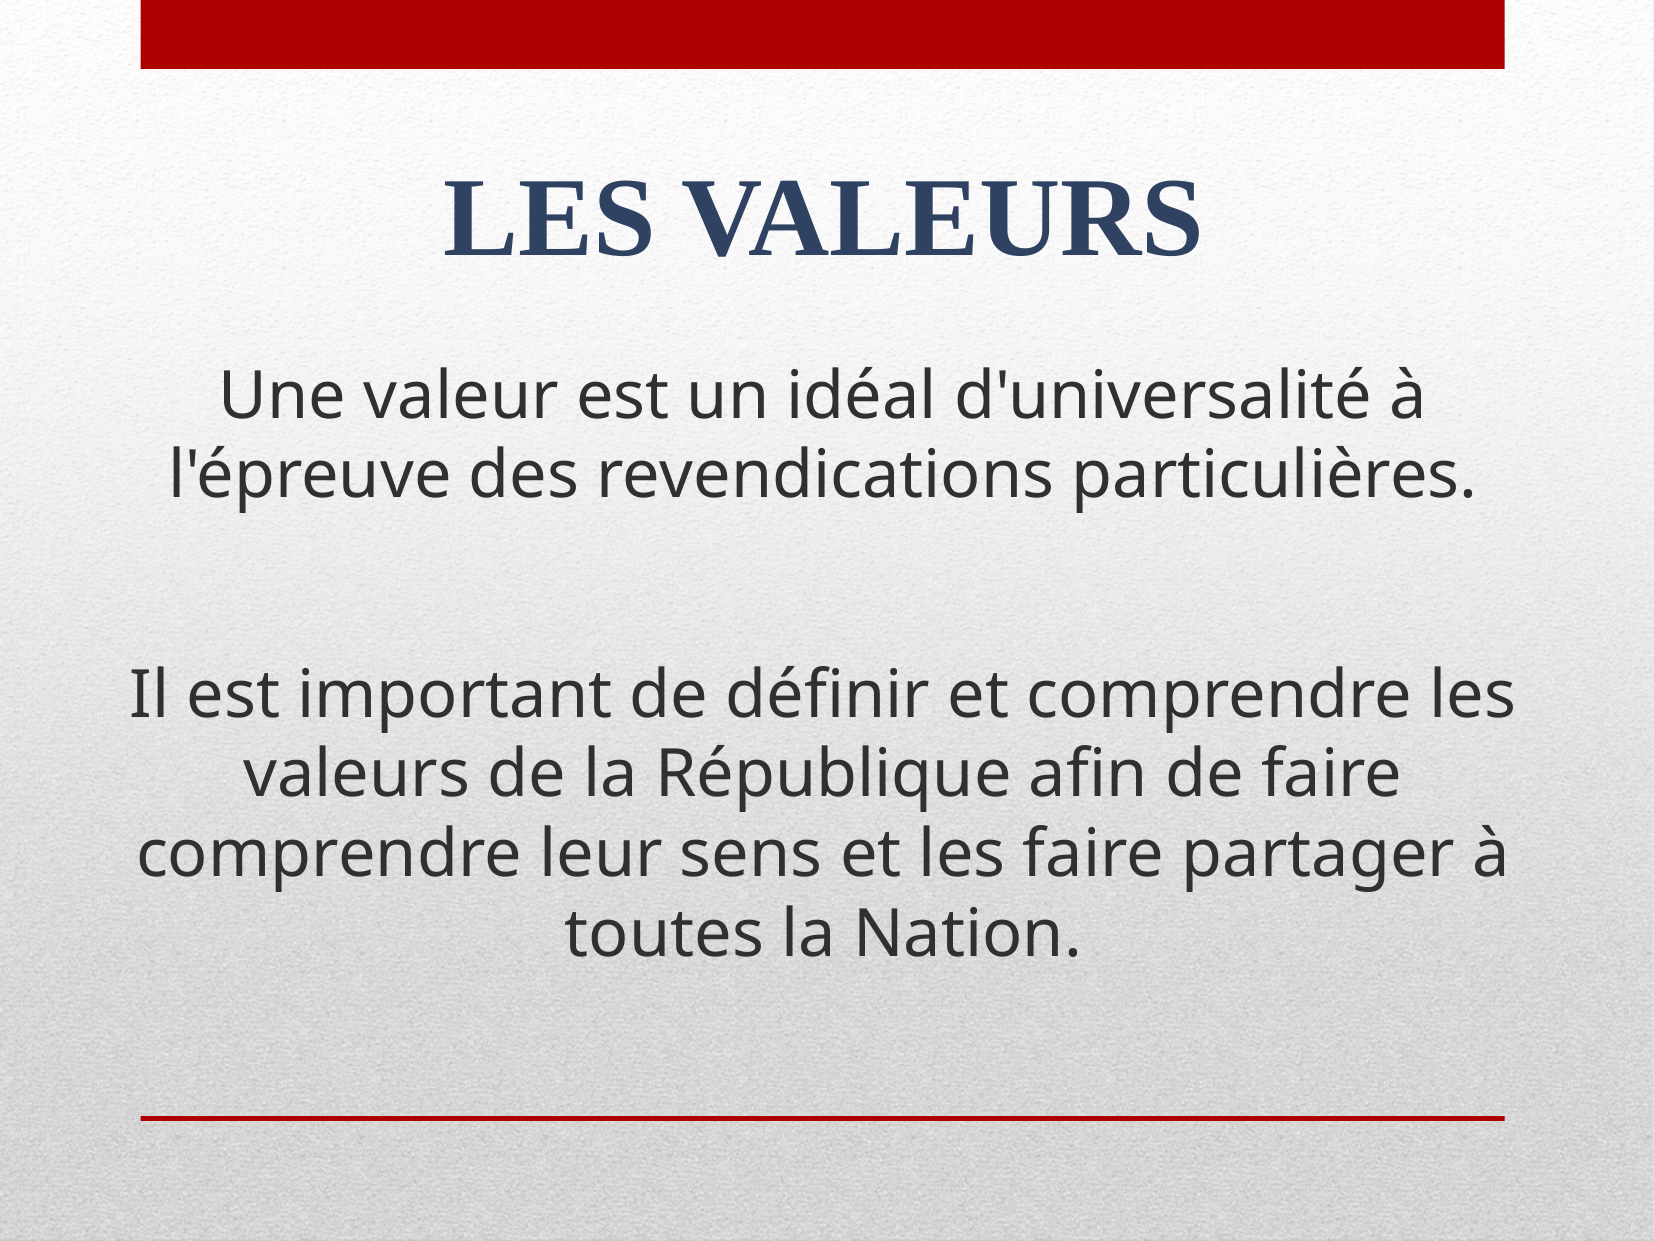

Les valeurs
# Une valeur est un idéal d'universalité à l'épreuve des revendications particulières.
Il est important de définir et comprendre les valeurs de la République afin de faire comprendre leur sens et les faire partager à toutes la Nation.